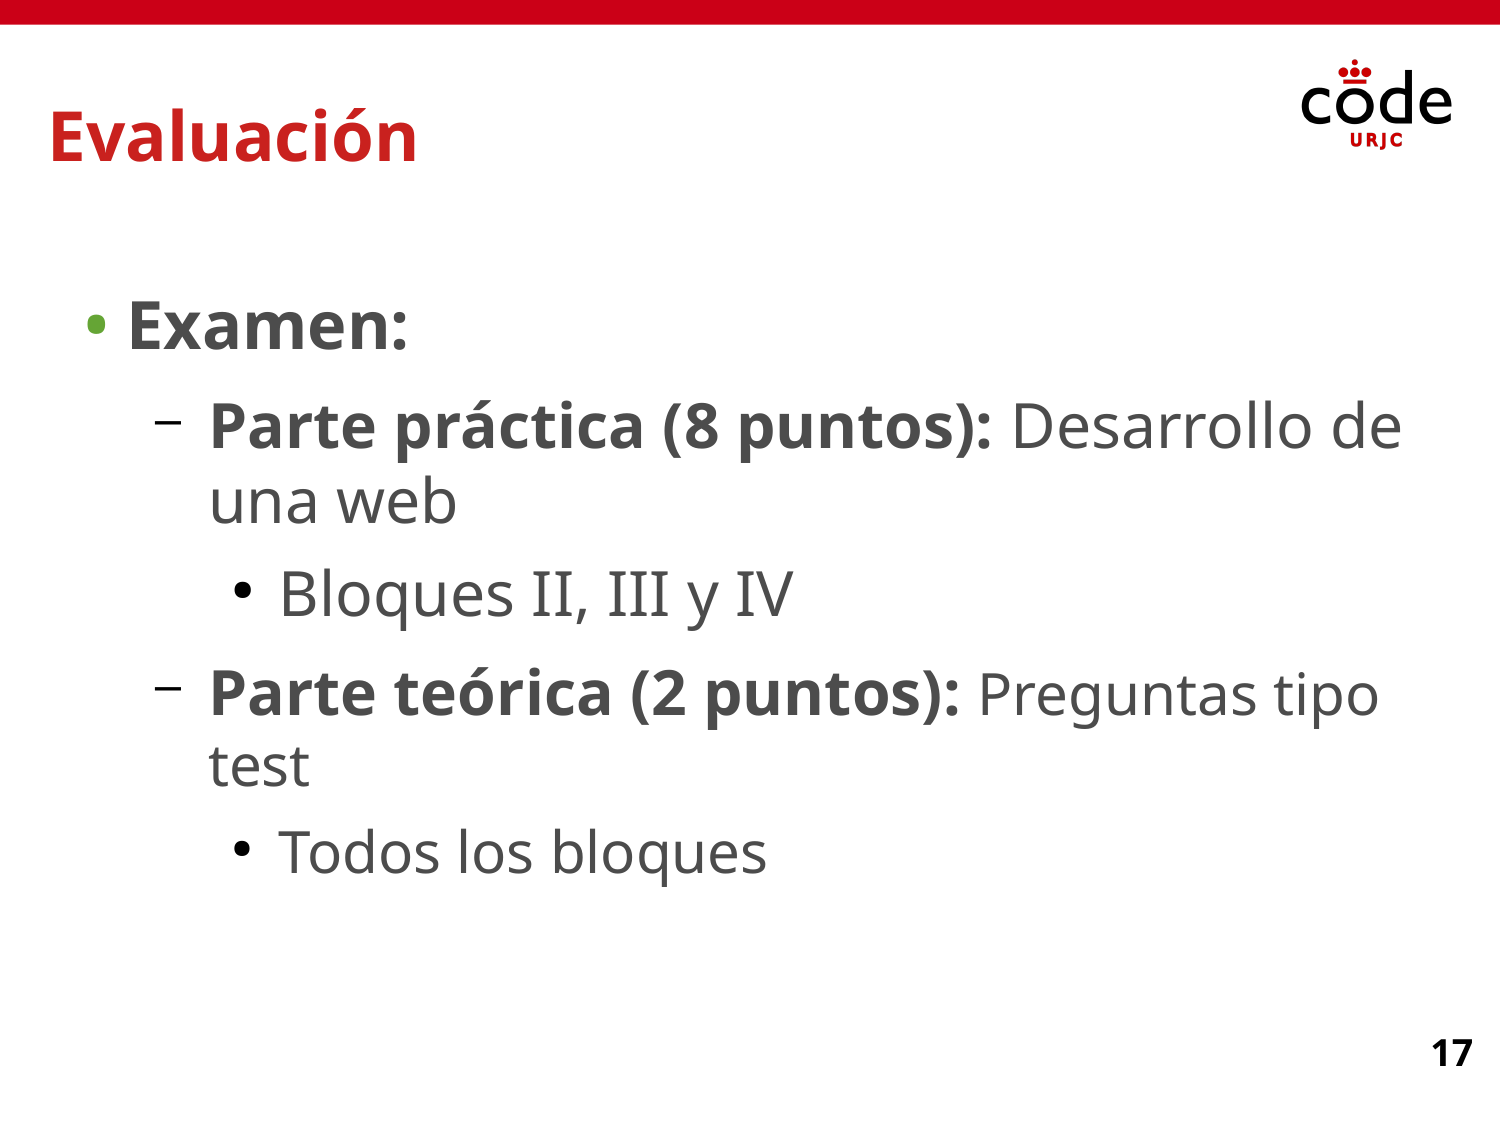

# Evaluación
Examen:
Parte práctica (8 puntos): Desarrollo de una web
Bloques II, III y IV
Parte teórica (2 puntos): Preguntas tipo test
Todos los bloques
17